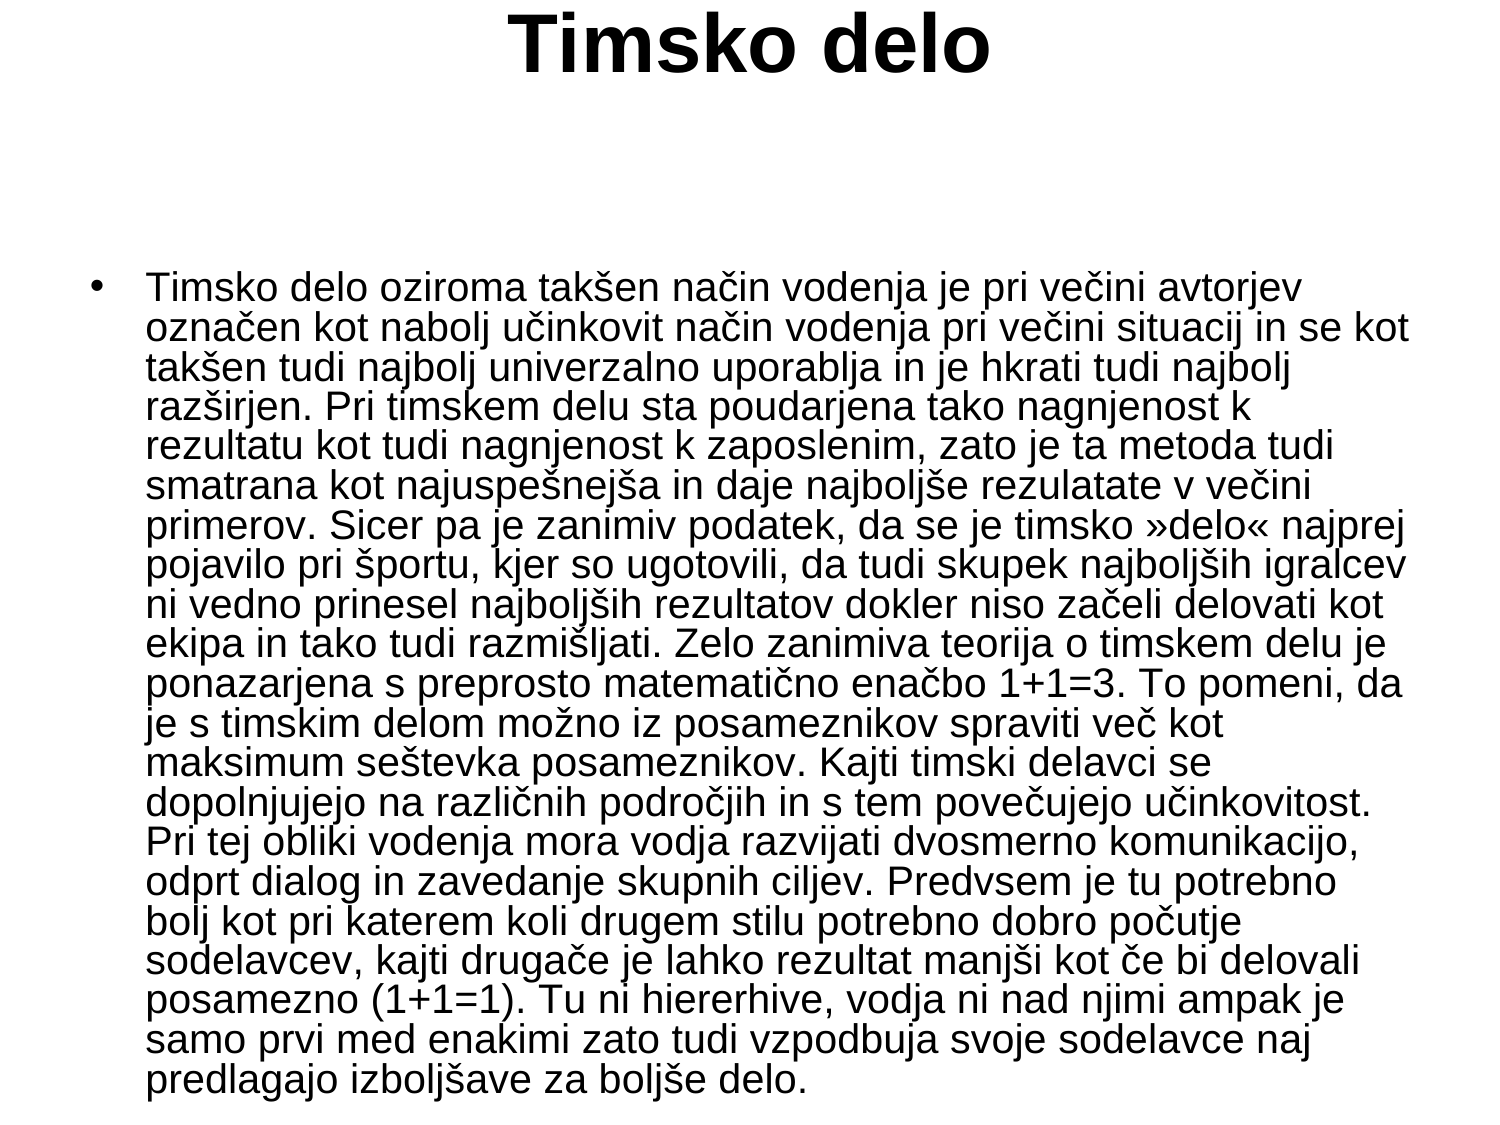

# Timsko delo
Timsko delo oziroma takšen način vodenja je pri večini avtorjev označen kot nabolj učinkovit način vodenja pri večini situacij in se kot takšen tudi najbolj univerzalno uporablja in je hkrati tudi najbolj razširjen. Pri timskem delu sta poudarjena tako nagnjenost k rezultatu kot tudi nagnjenost k zaposlenim, zato je ta metoda tudi smatrana kot najuspešnejša in daje najboljše rezulatate v večini primerov. Sicer pa je zanimiv podatek, da se je timsko »delo« najprej pojavilo pri športu, kjer so ugotovili, da tudi skupek najboljših igralcev ni vedno prinesel najboljših rezultatov dokler niso začeli delovati kot ekipa in tako tudi razmišljati. Zelo zanimiva teorija o timskem delu je ponazarjena s preprosto matematično enačbo 1+1=3. To pomeni, da je s timskim delom možno iz posameznikov spraviti več kot maksimum seštevka posameznikov. Kajti timski delavci se dopolnjujejo na različnih področjih in s tem povečujejo učinkovitost. Pri tej obliki vodenja mora vodja razvijati dvosmerno komunikacijo, odprt dialog in zavedanje skupnih ciljev. Predvsem je tu potrebno bolj kot pri katerem koli drugem stilu potrebno dobro počutje sodelavcev, kajti drugače je lahko rezultat manjši kot če bi delovali posamezno (1+1=1). Tu ni hiererhive, vodja ni nad njimi ampak je samo prvi med enakimi zato tudi vzpodbuja svoje sodelavce naj predlagajo izboljšave za boljše delo.